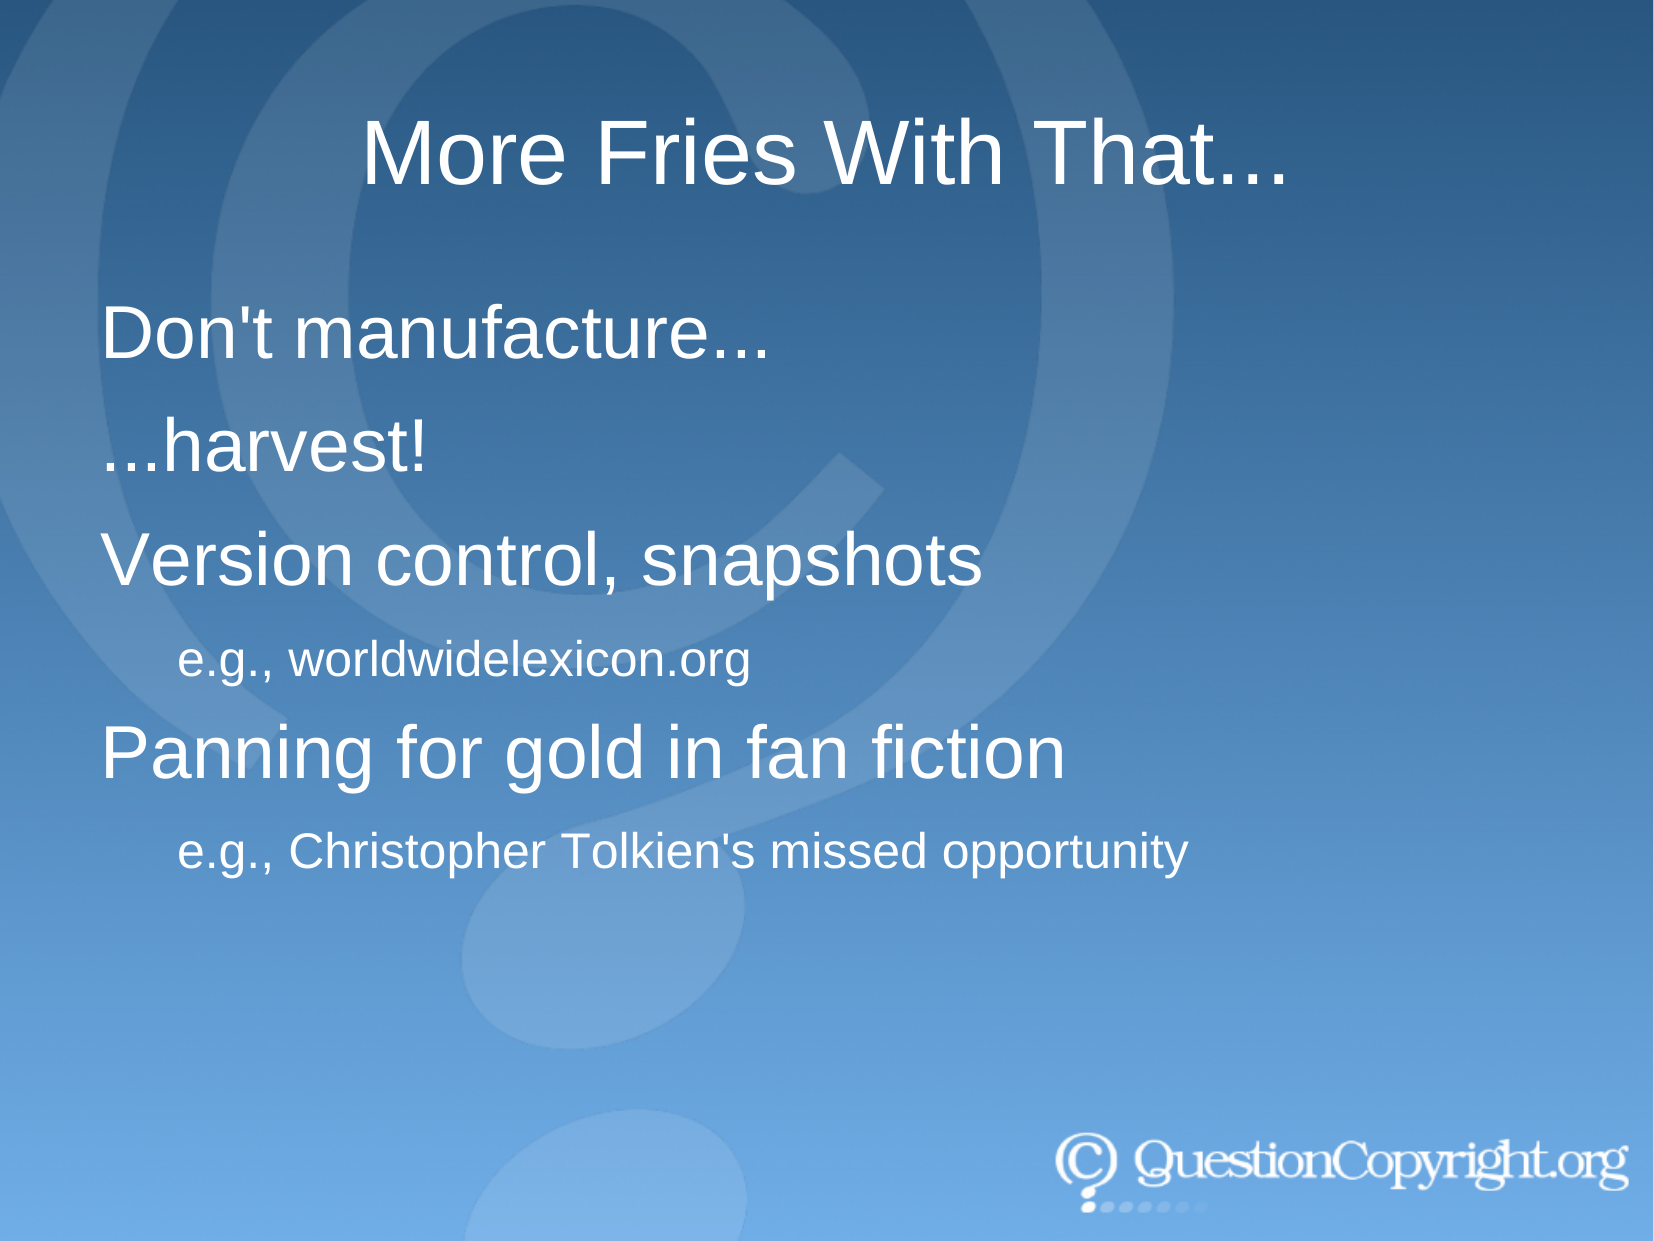

# More Fries With That...
Don't manufacture...
...harvest!
Version control, snapshots
e.g., worldwidelexicon.org
Panning for gold in fan fiction
e.g., Christopher Tolkien's missed opportunity